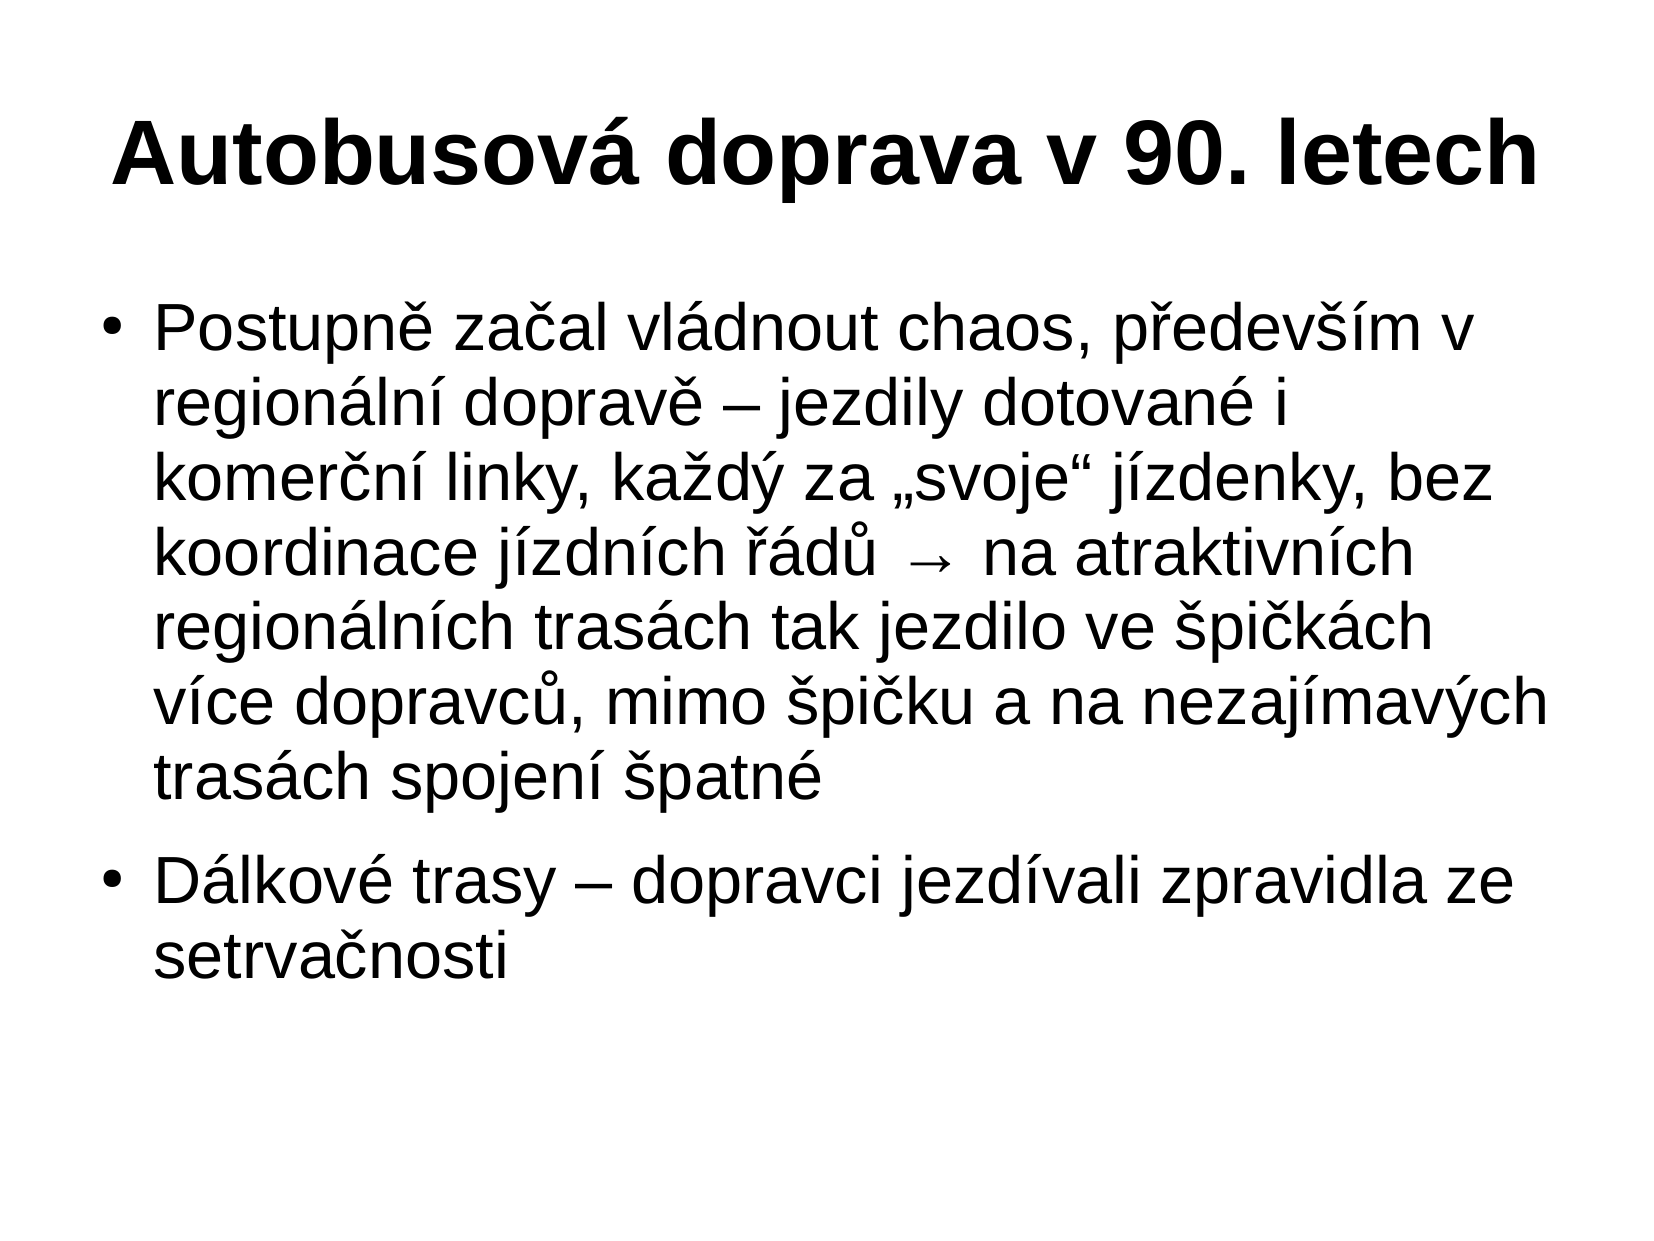

# Autobusová doprava v 90. letech
Postupně začal vládnout chaos, především v regionální dopravě – jezdily dotované i komerční linky, každý za „svoje“ jízdenky, bez koordinace jízdních řádů → na atraktivních regionálních trasách tak jezdilo ve špičkách více dopravců, mimo špičku a na nezajímavých trasách spojení špatné
Dálkové trasy – dopravci jezdívali zpravidla ze setrvačnosti